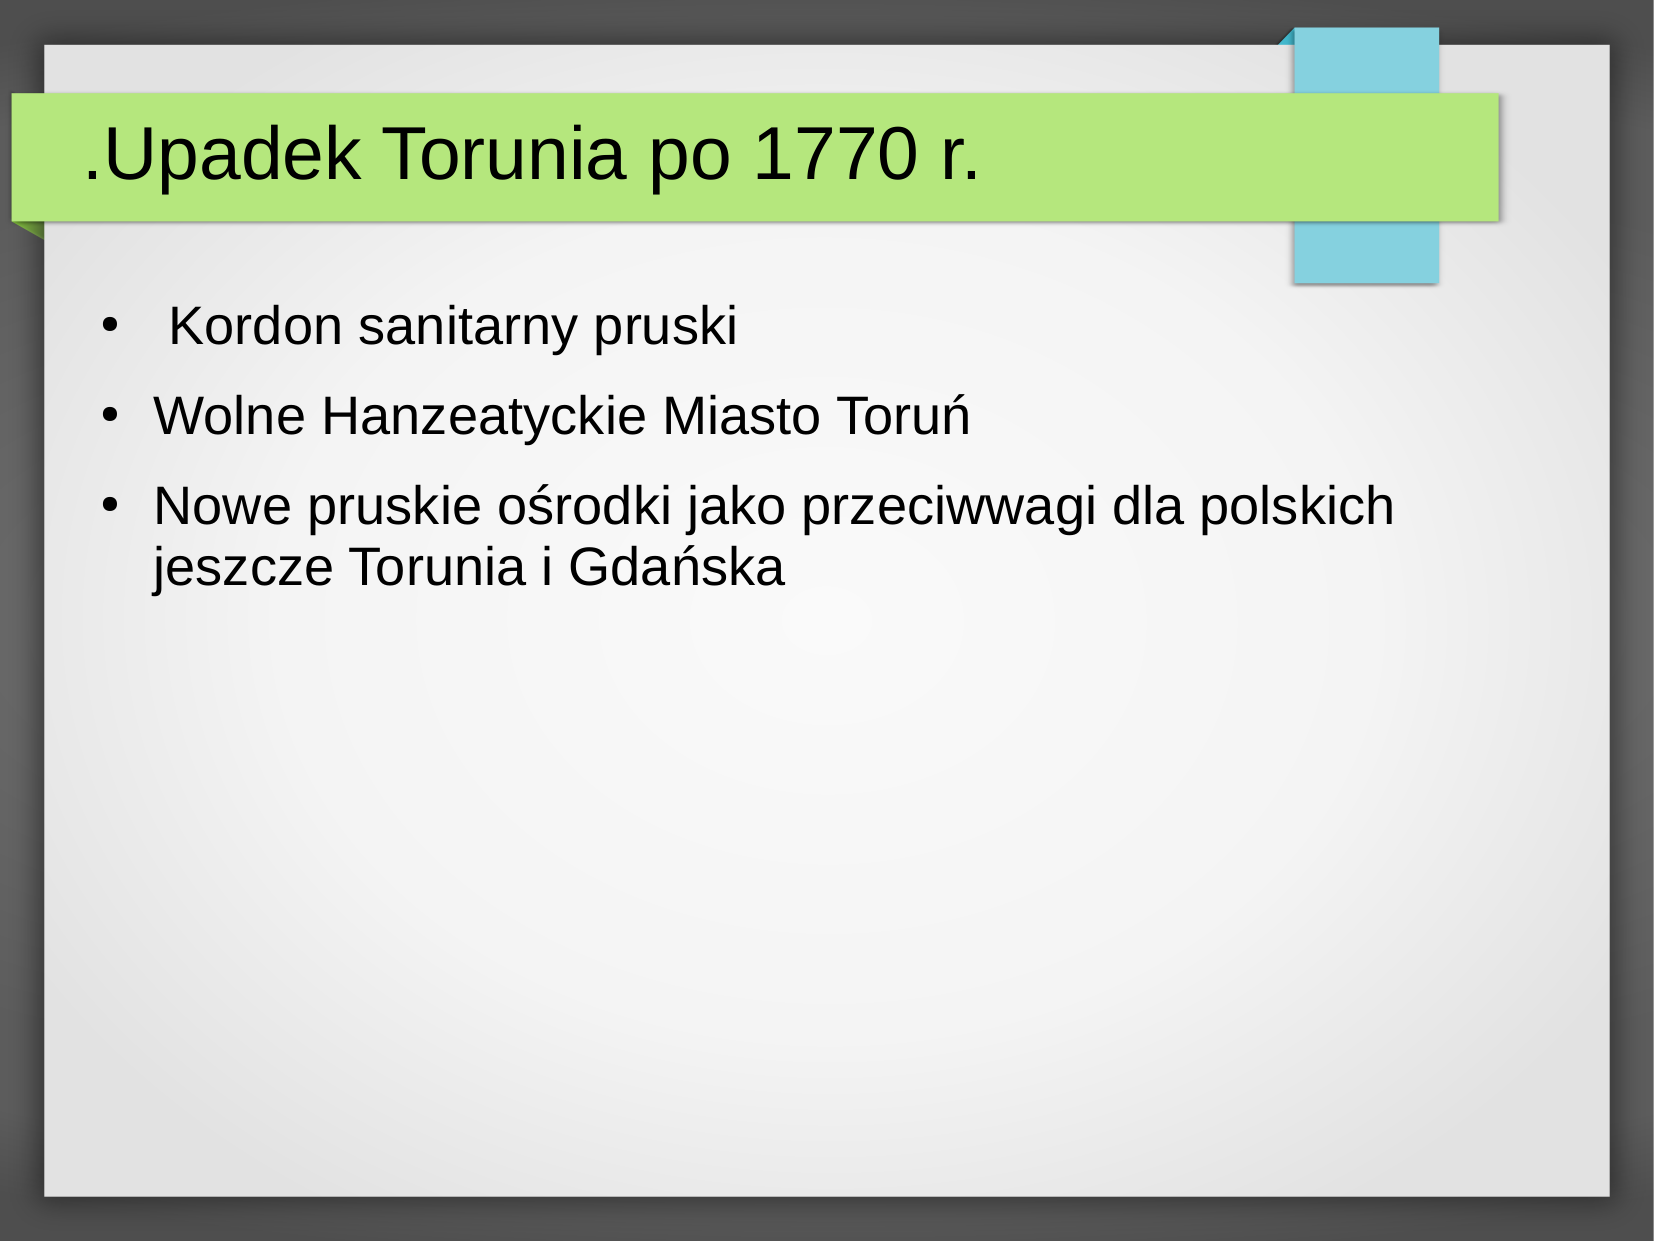

# .Upadek Torunia po 1770 r.
 Kordon sanitarny pruski
Wolne Hanzeatyckie Miasto Toruń
Nowe pruskie ośrodki jako przeciwwagi dla polskich jeszcze Torunia i Gdańska